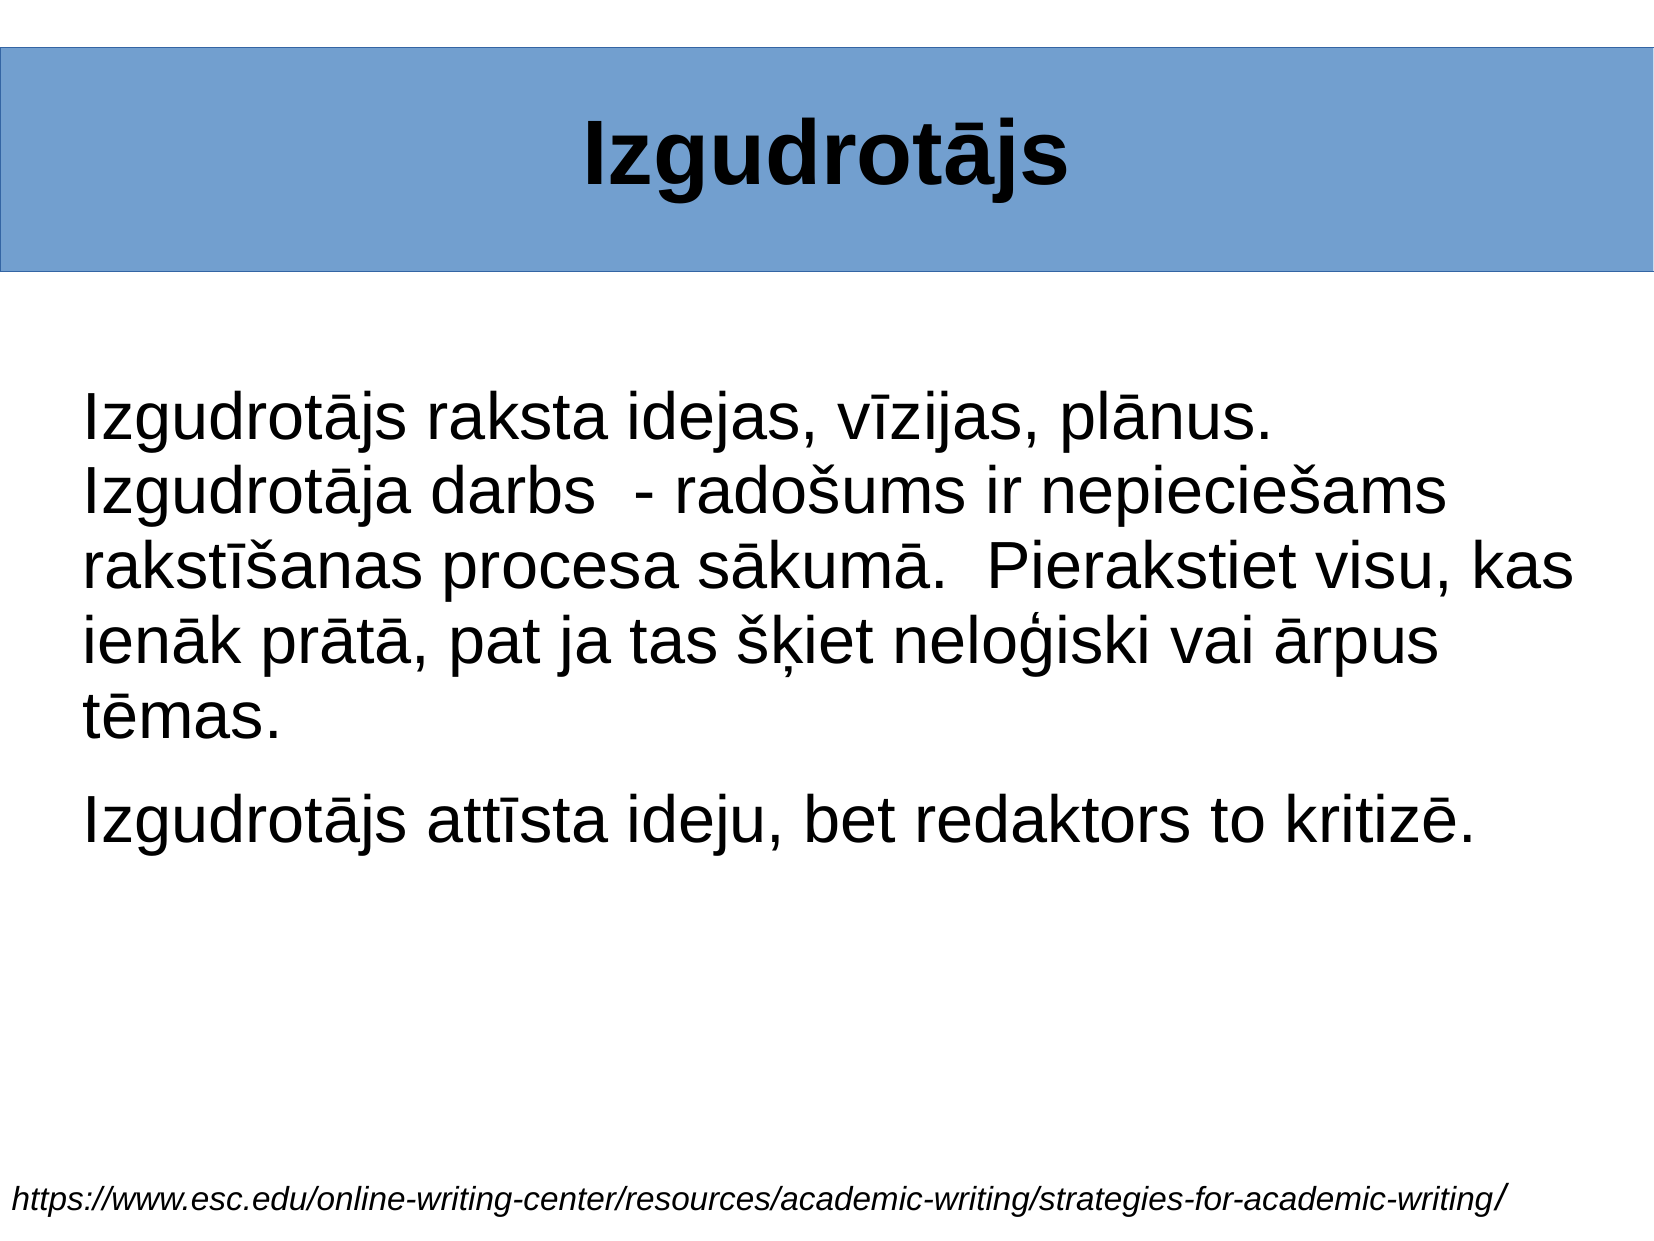

# Izgudrotājs
Izgudrotājs raksta idejas, vīzijas, plānus. Izgudrotāja darbs - radošums ir nepieciešams rakstīšanas procesa sākumā. Pierakstiet visu, kas ienāk prātā, pat ja tas šķiet neloģiski vai ārpus tēmas.
Izgudrotājs attīsta ideju, bet redaktors to kritizē.
https://www.esc.edu/online-writing-center/resources/academic-writing/strategies-for-academic-writing/